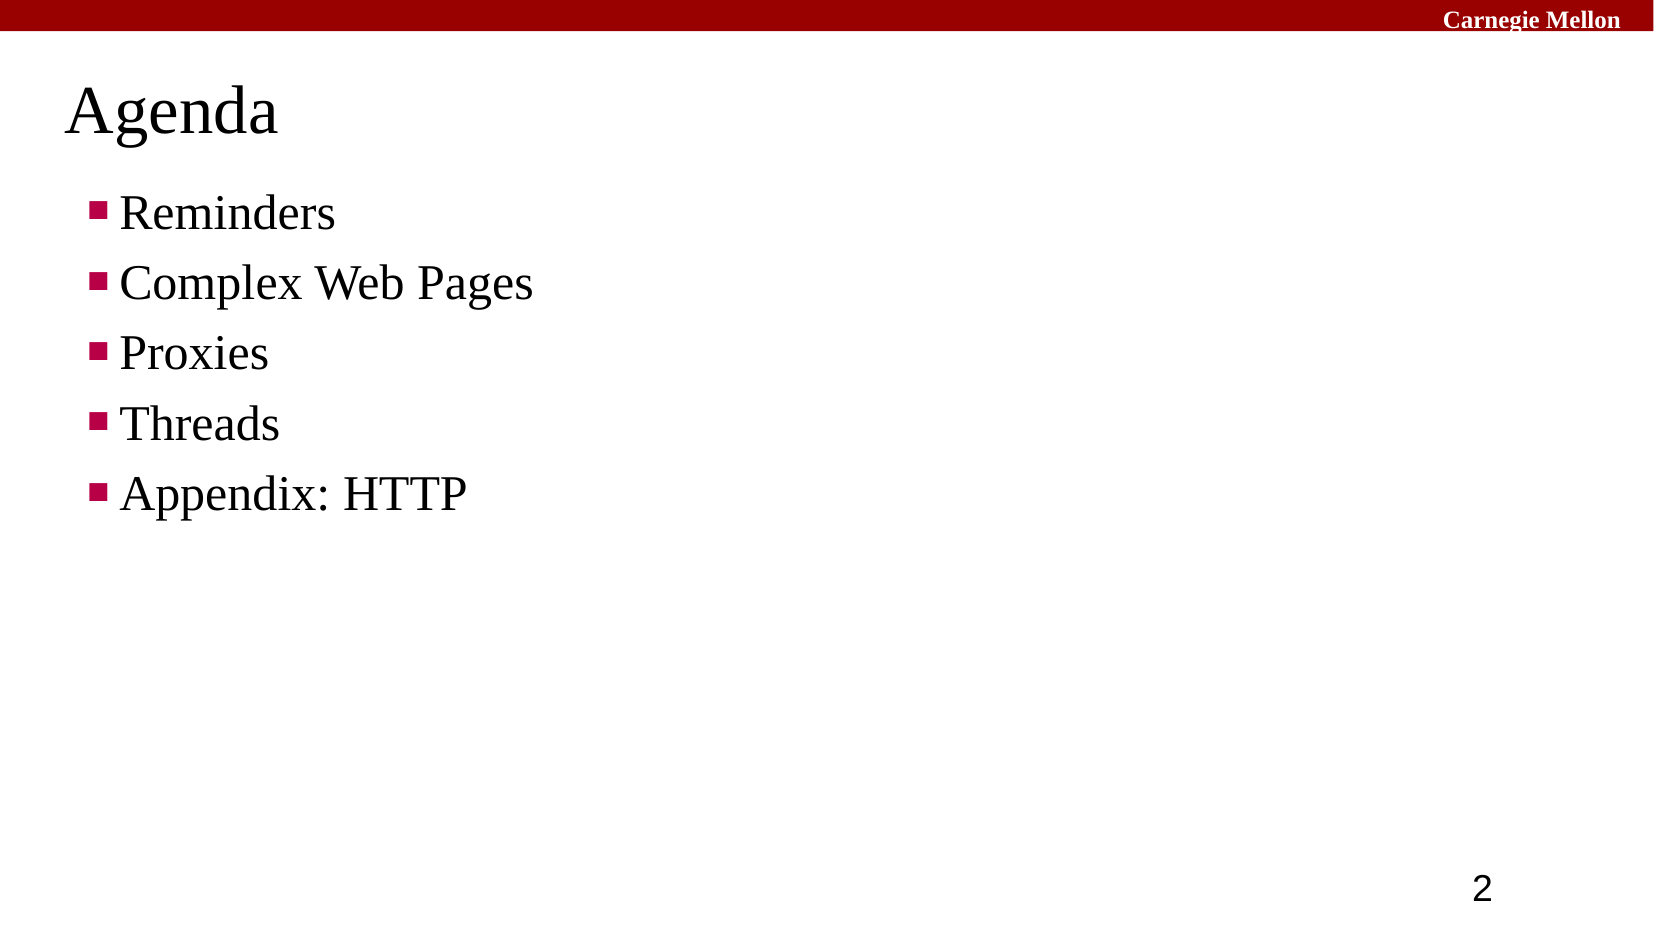

# Agenda
Reminders
Complex Web Pages
Proxies
Threads
Appendix: HTTP